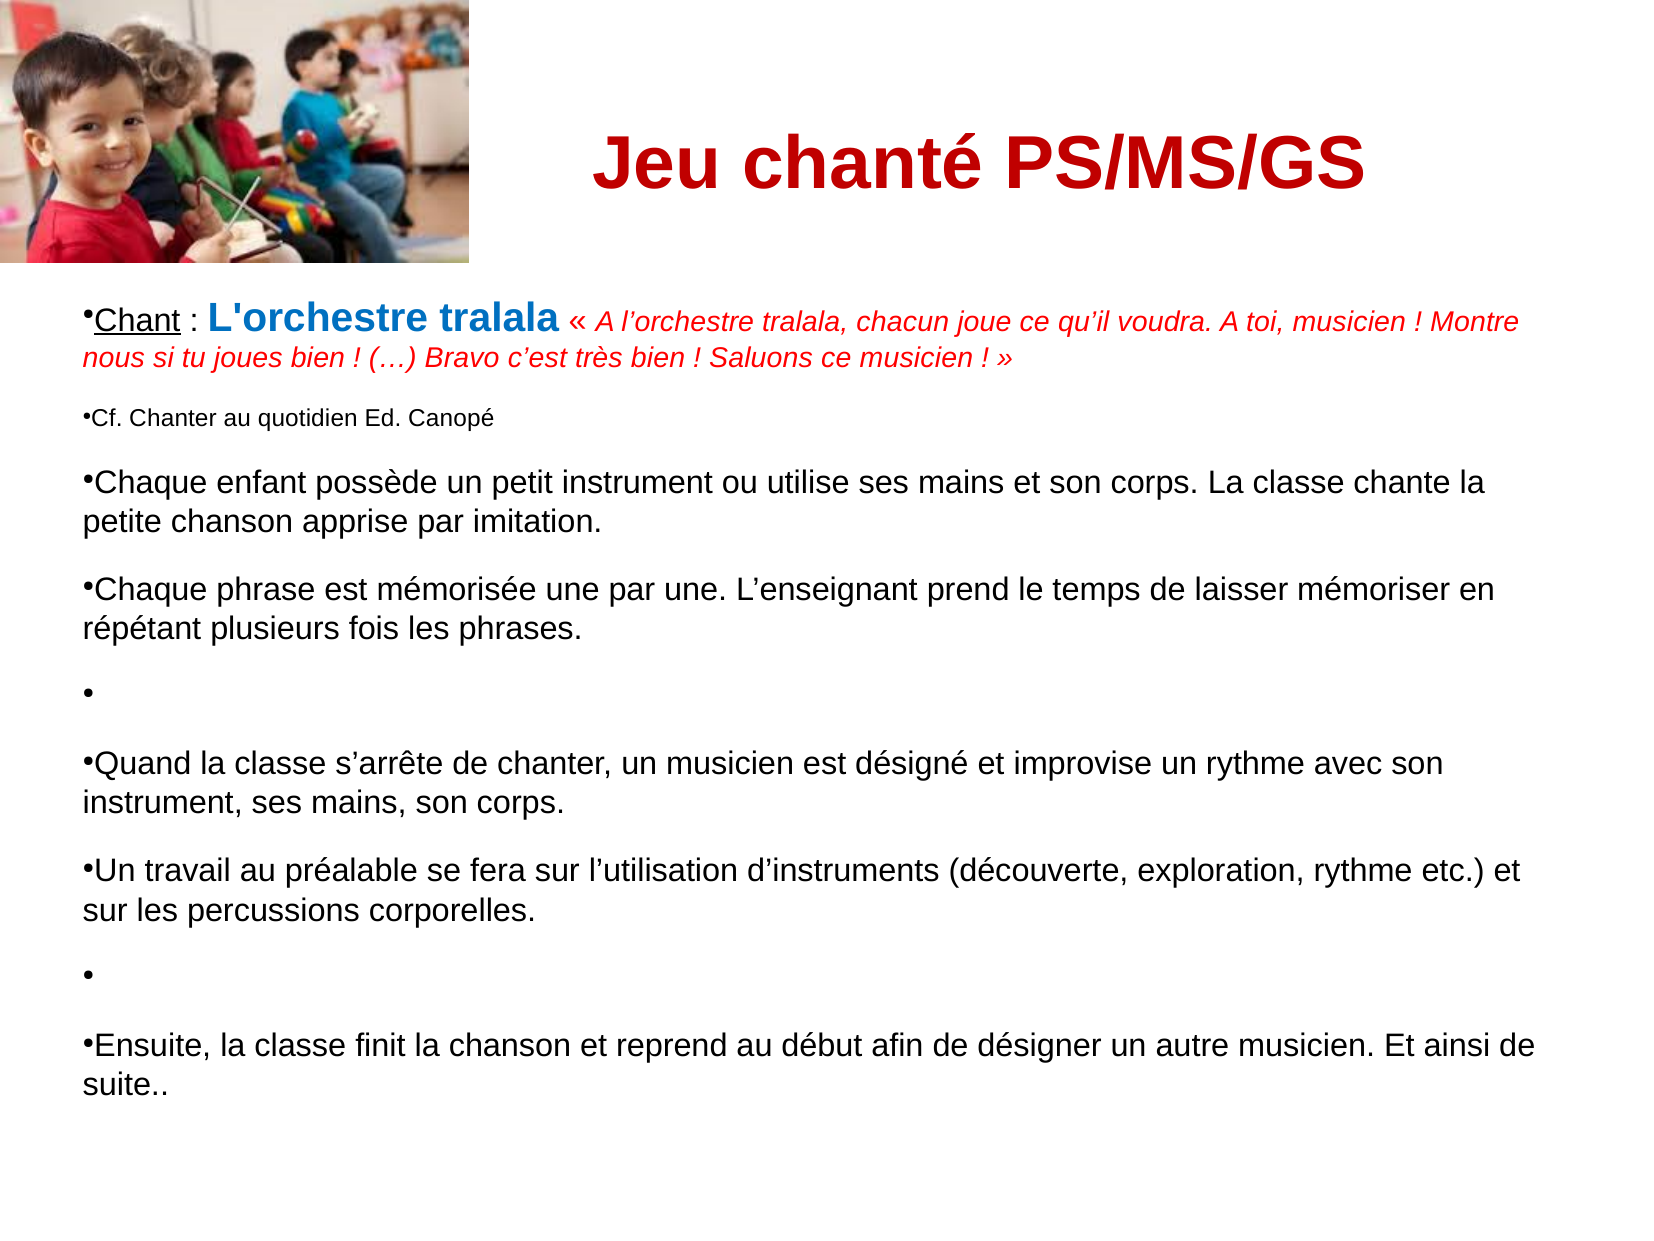

# Jeu chanté PS/MS/GS
Chant : L'orchestre tralala « A l’orchestre tralala, chacun joue ce qu’il voudra. A toi, musicien ! Montre nous si tu joues bien ! (…) Bravo c’est très bien ! Saluons ce musicien ! »
Cf. Chanter au quotidien Ed. Canopé
Chaque enfant possède un petit instrument ou utilise ses mains et son corps. La classe chante la petite chanson apprise par imitation.
Chaque phrase est mémorisée une par une. L’enseignant prend le temps de laisser mémoriser en répétant plusieurs fois les phrases.
Quand la classe s’arrête de chanter, un musicien est désigné et improvise un rythme avec son instrument, ses mains, son corps.
Un travail au préalable se fera sur l’utilisation d’instruments (découverte, exploration, rythme etc.) et sur les percussions corporelles.
Ensuite, la classe finit la chanson et reprend au début afin de désigner un autre musicien. Et ainsi de suite..